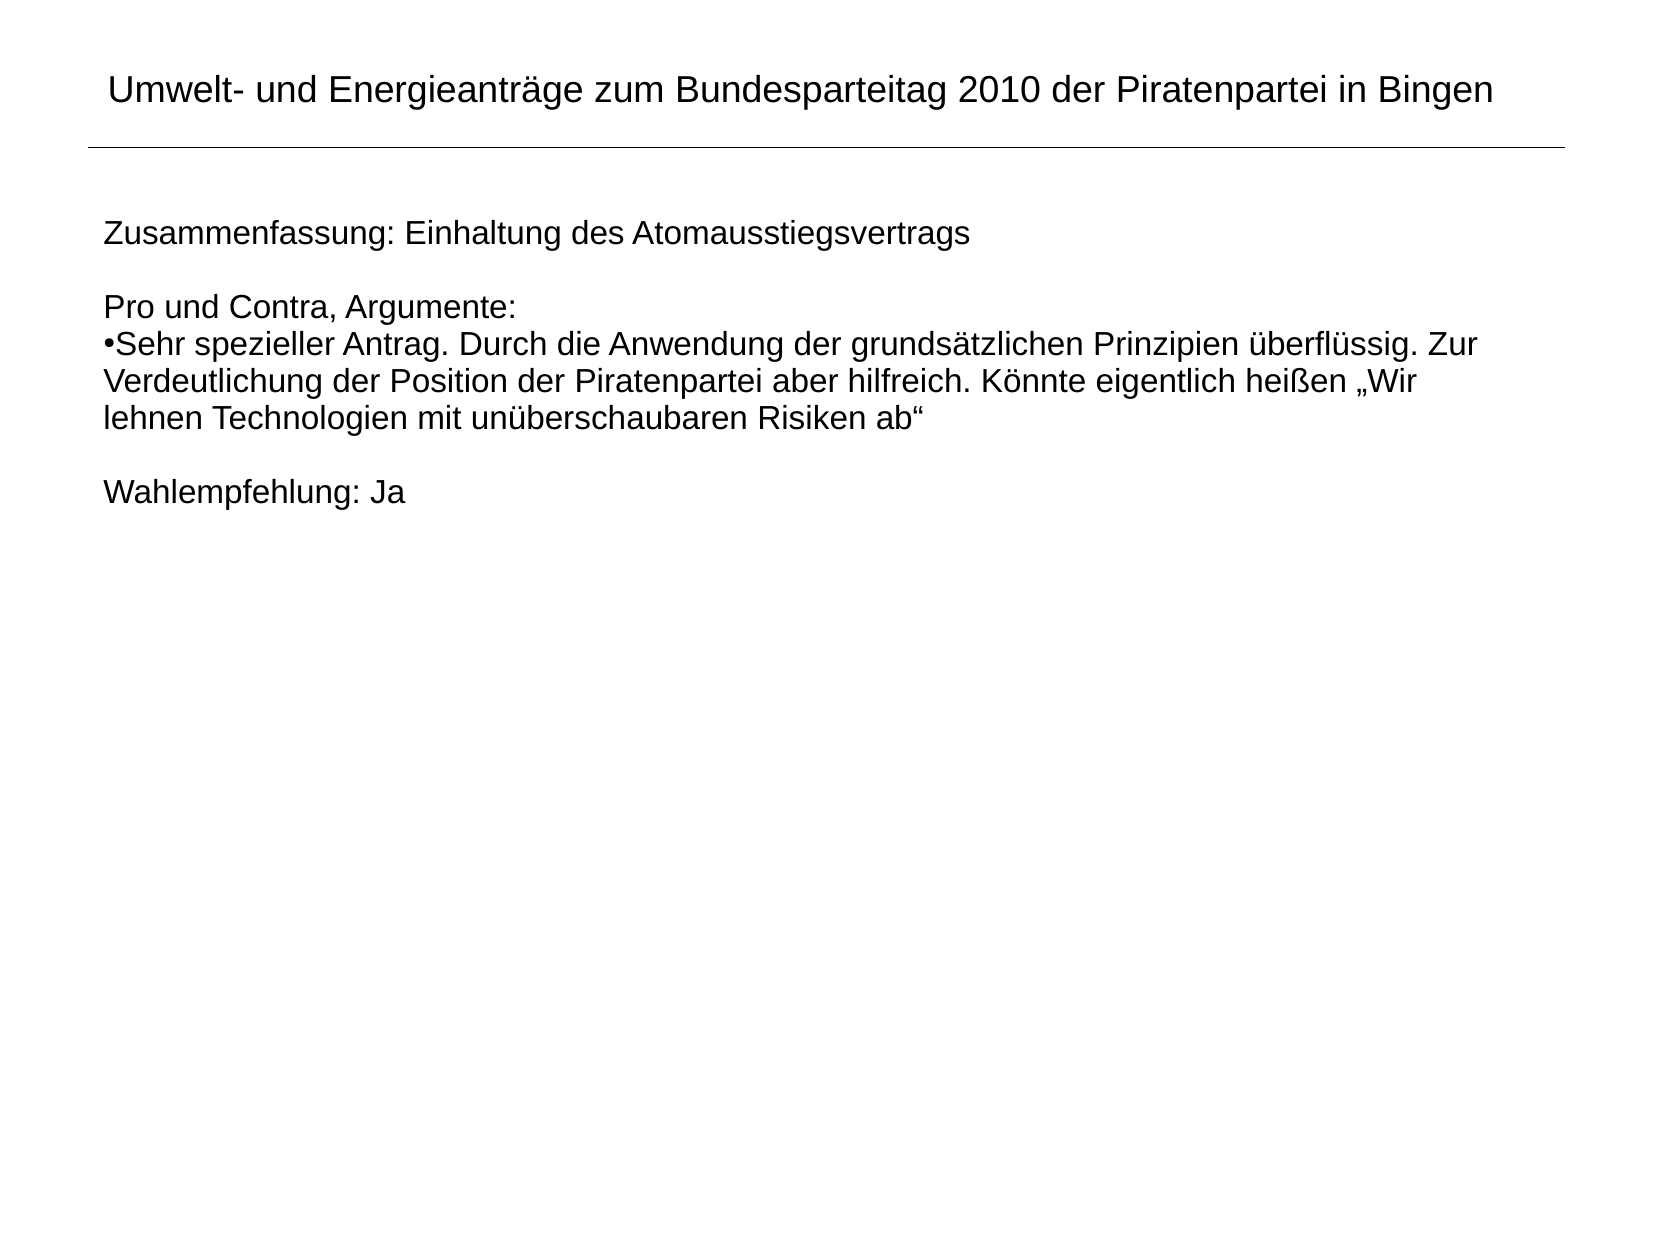

Zusammenfassung: Einhaltung des Atomausstiegsvertrags
Pro und Contra, Argumente:
Sehr spezieller Antrag. Durch die Anwendung der grundsätzlichen Prinzipien überflüssig. Zur Verdeutlichung der Position der Piratenpartei aber hilfreich. Könnte eigentlich heißen „Wir lehnen Technologien mit unüberschaubaren Risiken ab“
Wahlempfehlung: Ja